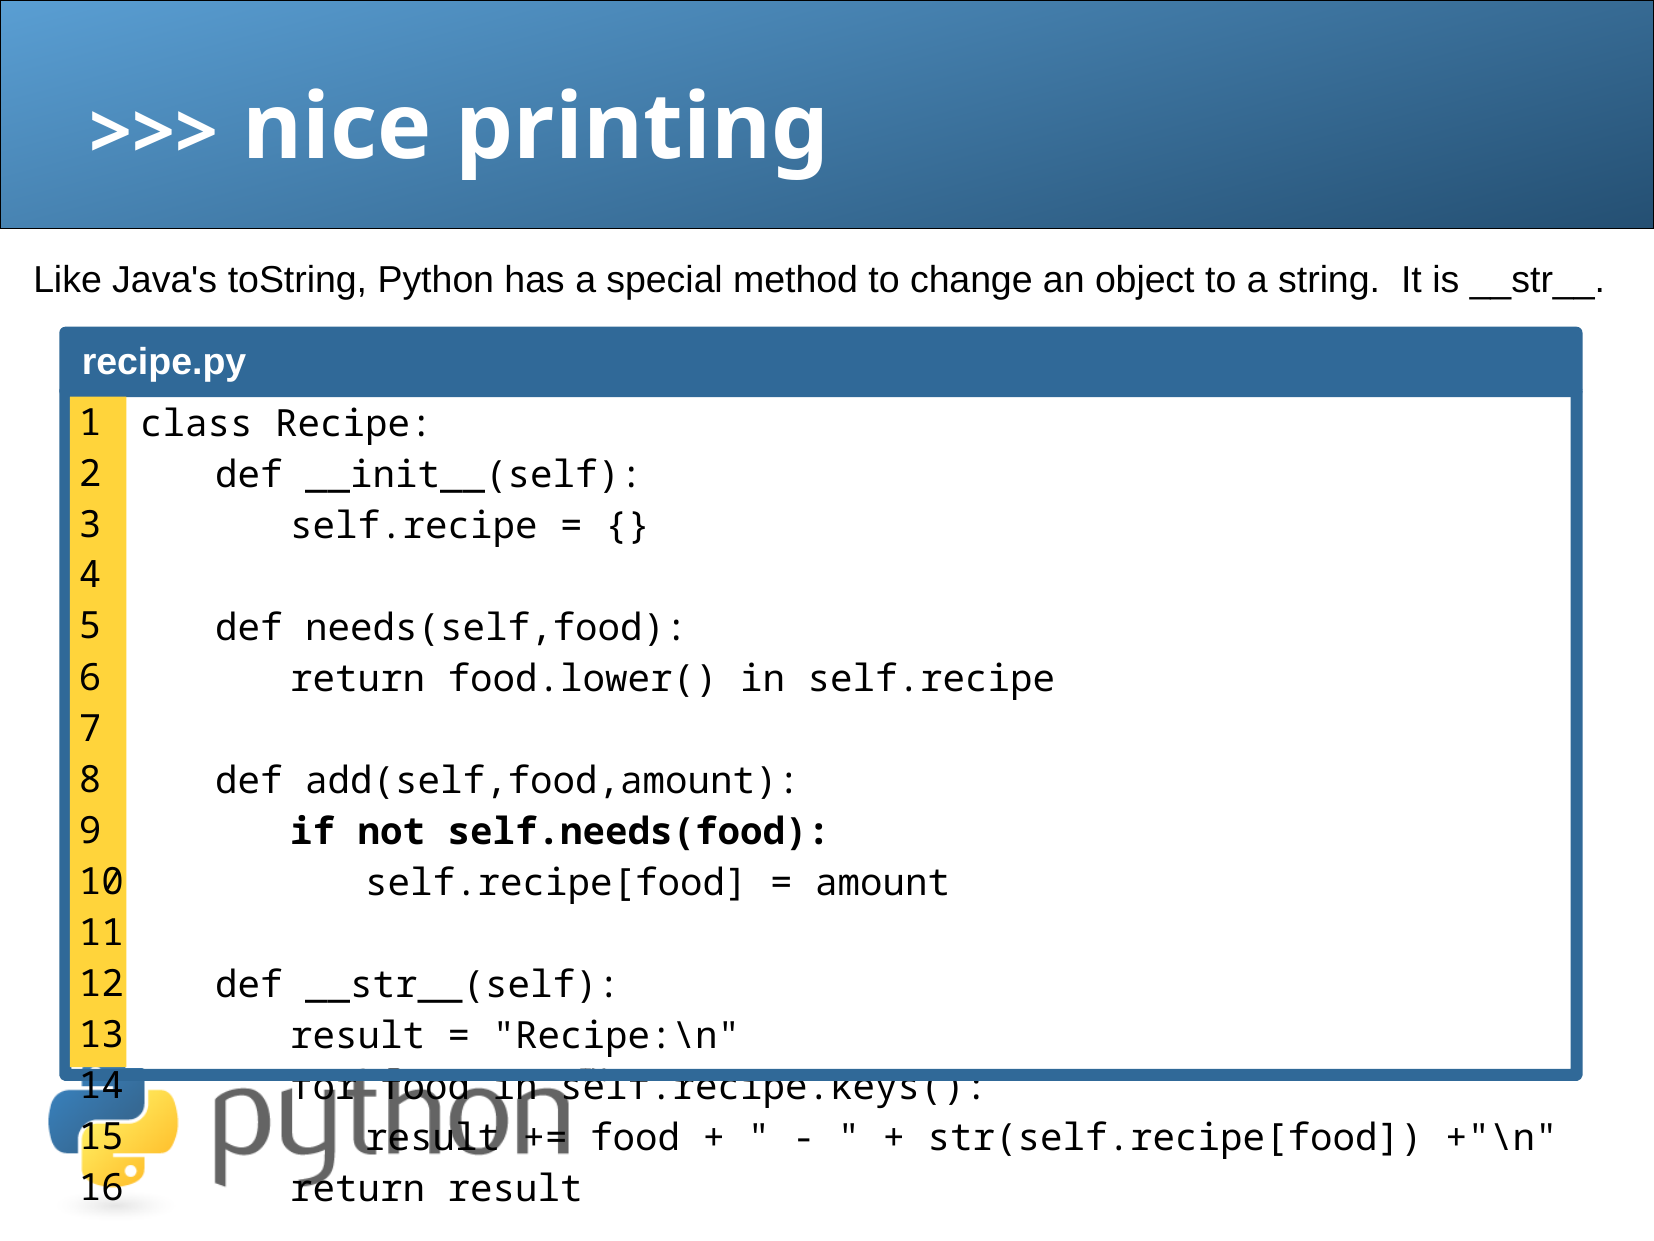

>>> nice printing
Like Java's toString, Python has a special method to change an object to a string. It is __str__.
recipe.py
1
2
3
4
5
6
7
8
9
10
11
12
13
14
15
16
class Recipe:
	def __init__(self):
		self.recipe = {}
	def needs(self,food):
		return food.lower() in self.recipe
	def add(self,food,amount):
		if not self.needs(food):
			self.recipe[food] = amount
	def __str__(self):
		result = "Recipe:\n"
		for food in self.recipe.keys():
			result += food + " - " + str(self.recipe[food]) +"\n"
		return result